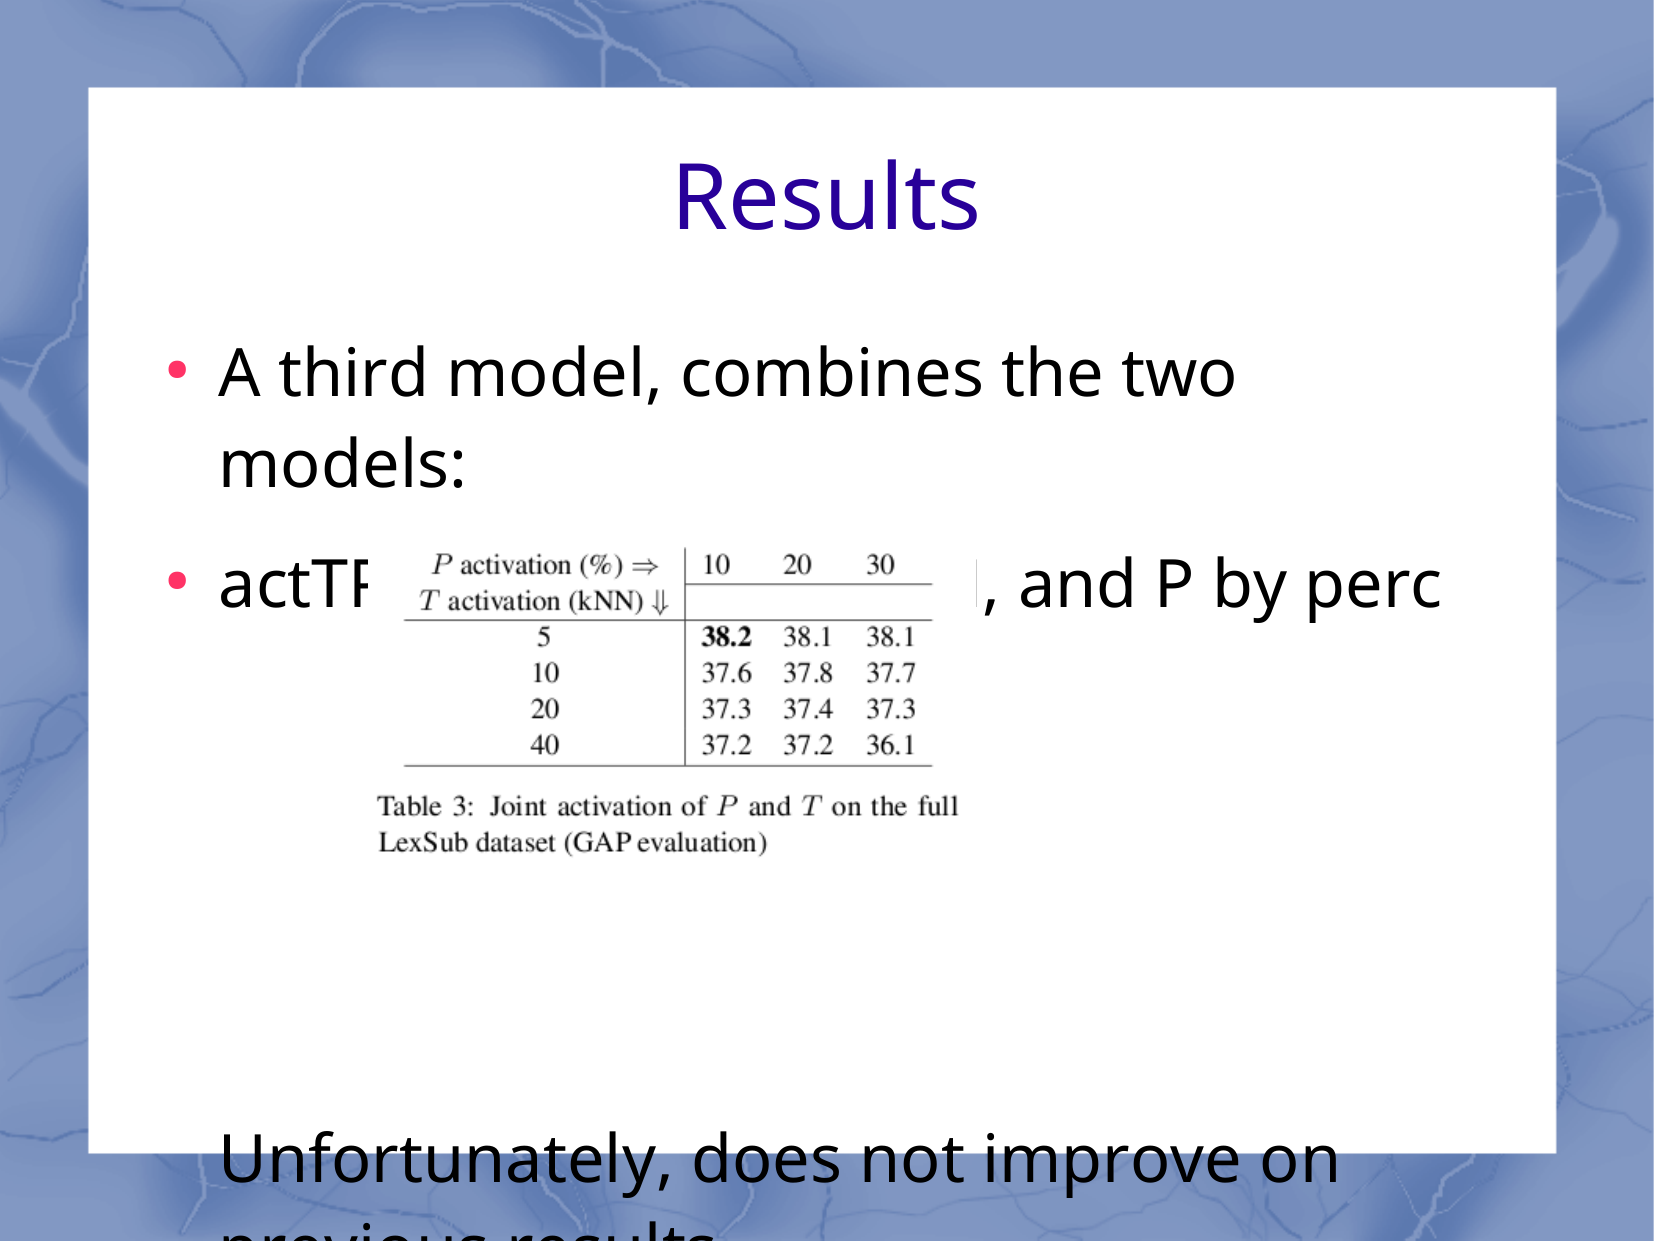

# Results
A third model, combines the two models:
actTP activates T by kNN, and P by perc
Unfortunately, does not improve on previous results